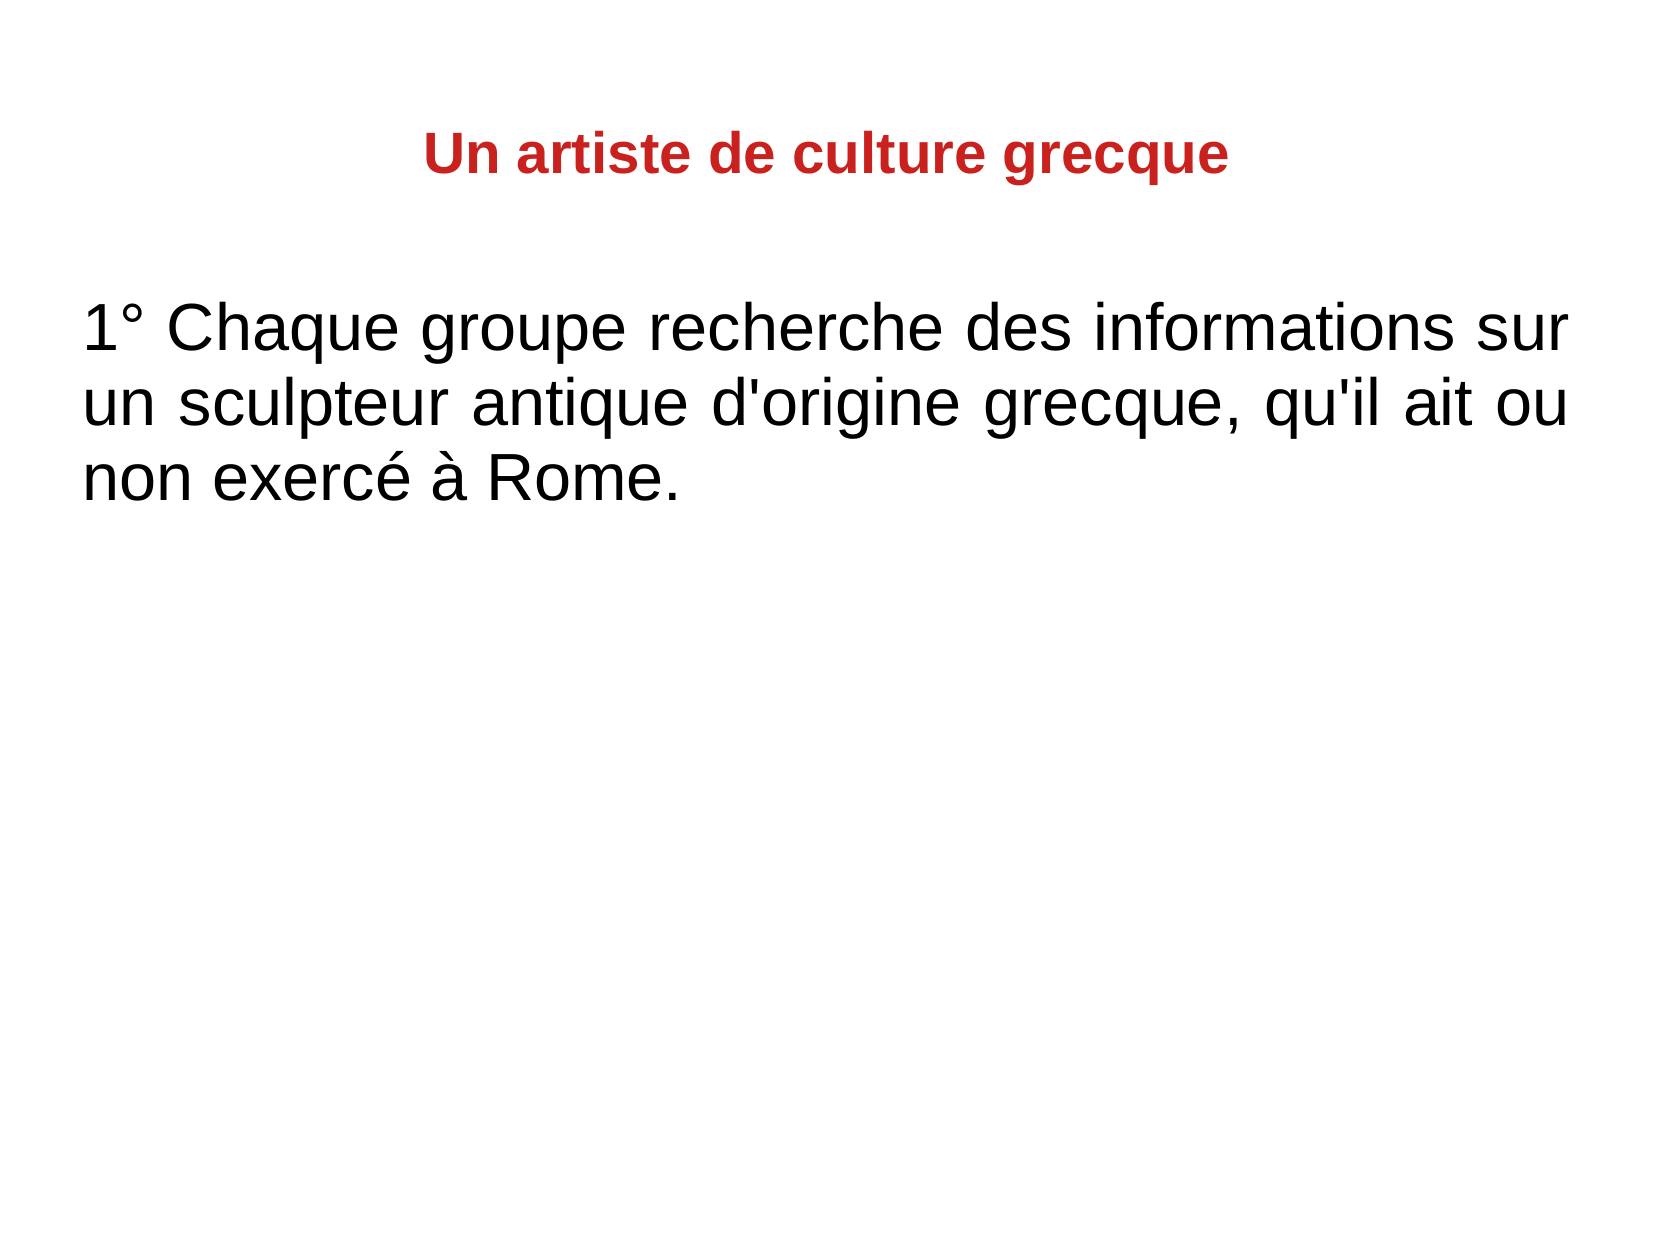

# Un artiste de culture grecque
1° Chaque groupe recherche des informations sur un sculpteur antique d'origine grecque, qu'il ait ou non exercé à Rome.